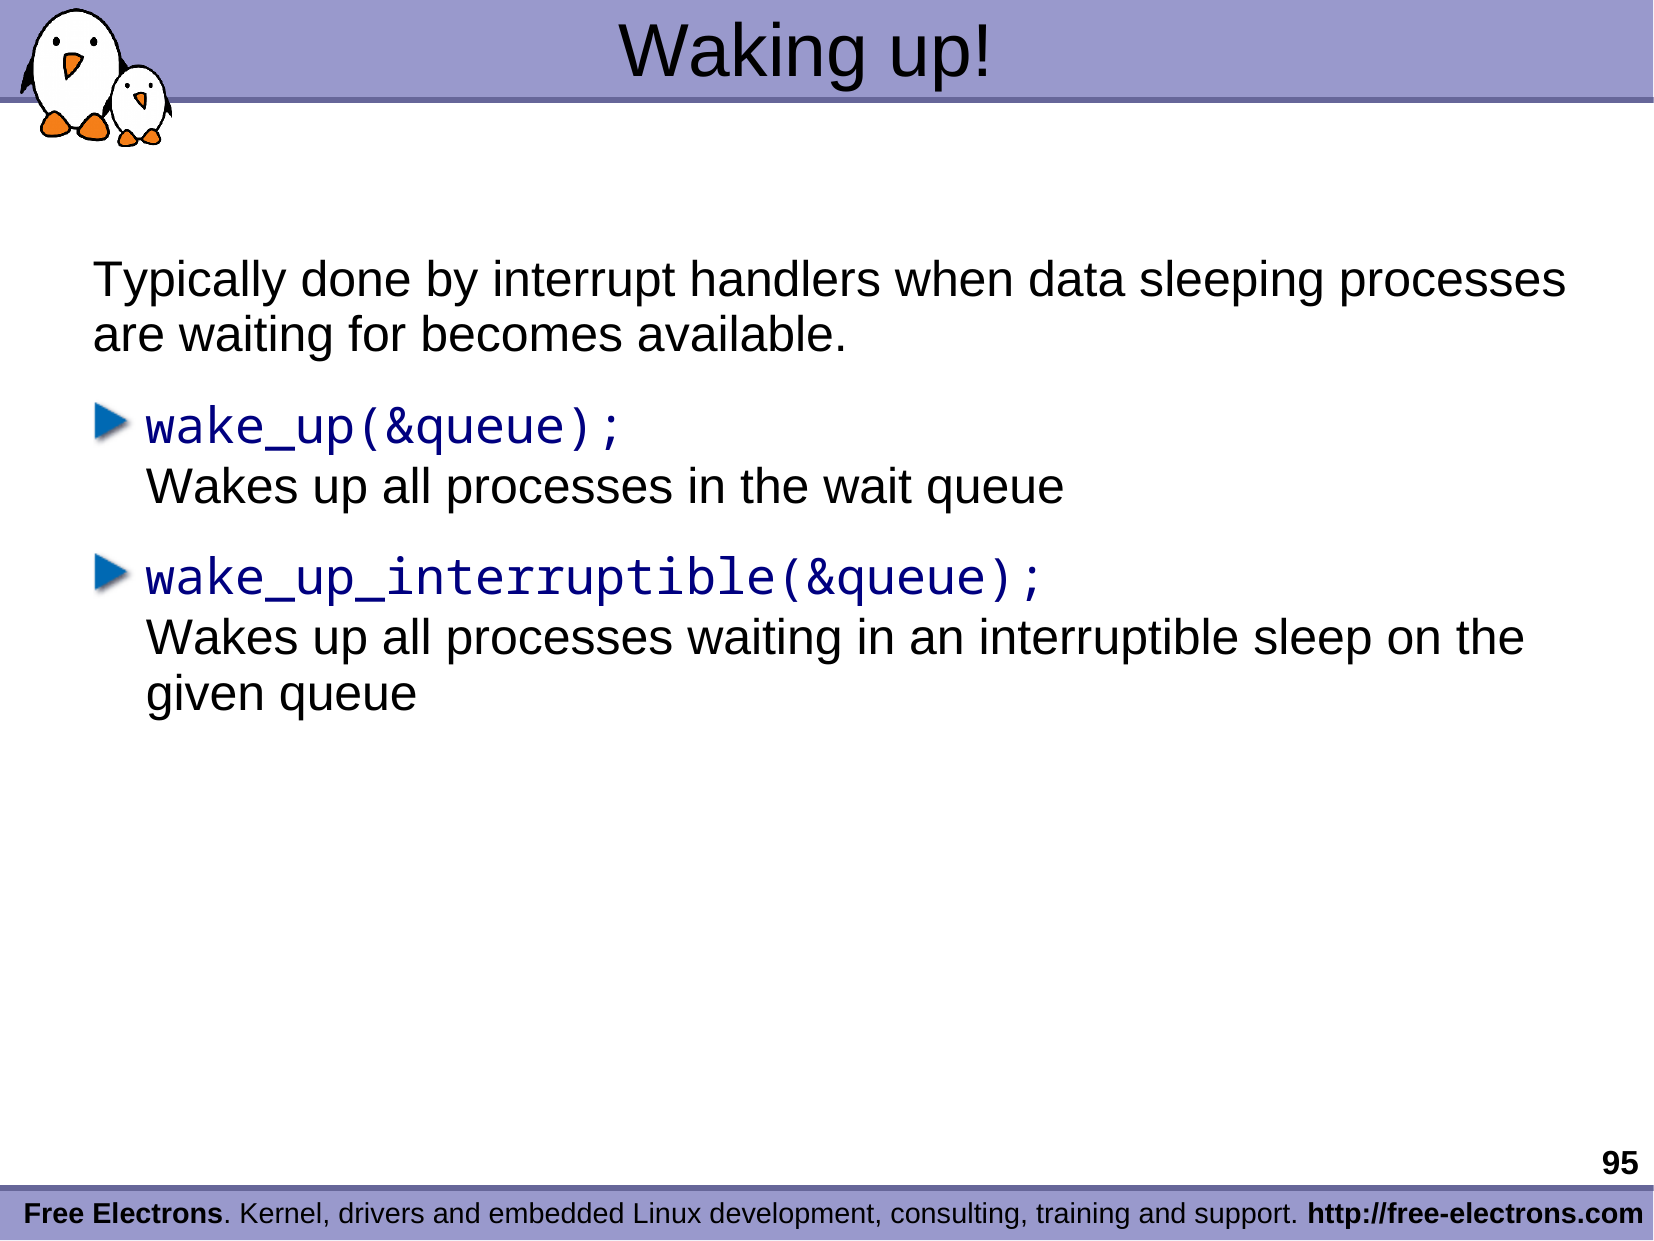

# Waking up!
Typically done by interrupt handlers when data sleeping processes are waiting for becomes available.
wake_up(&queue);
Wakes up all processes in the wait queue
wake_up_interruptible(&queue);
Wakes up all processes waiting in an interruptible sleep on the given queue